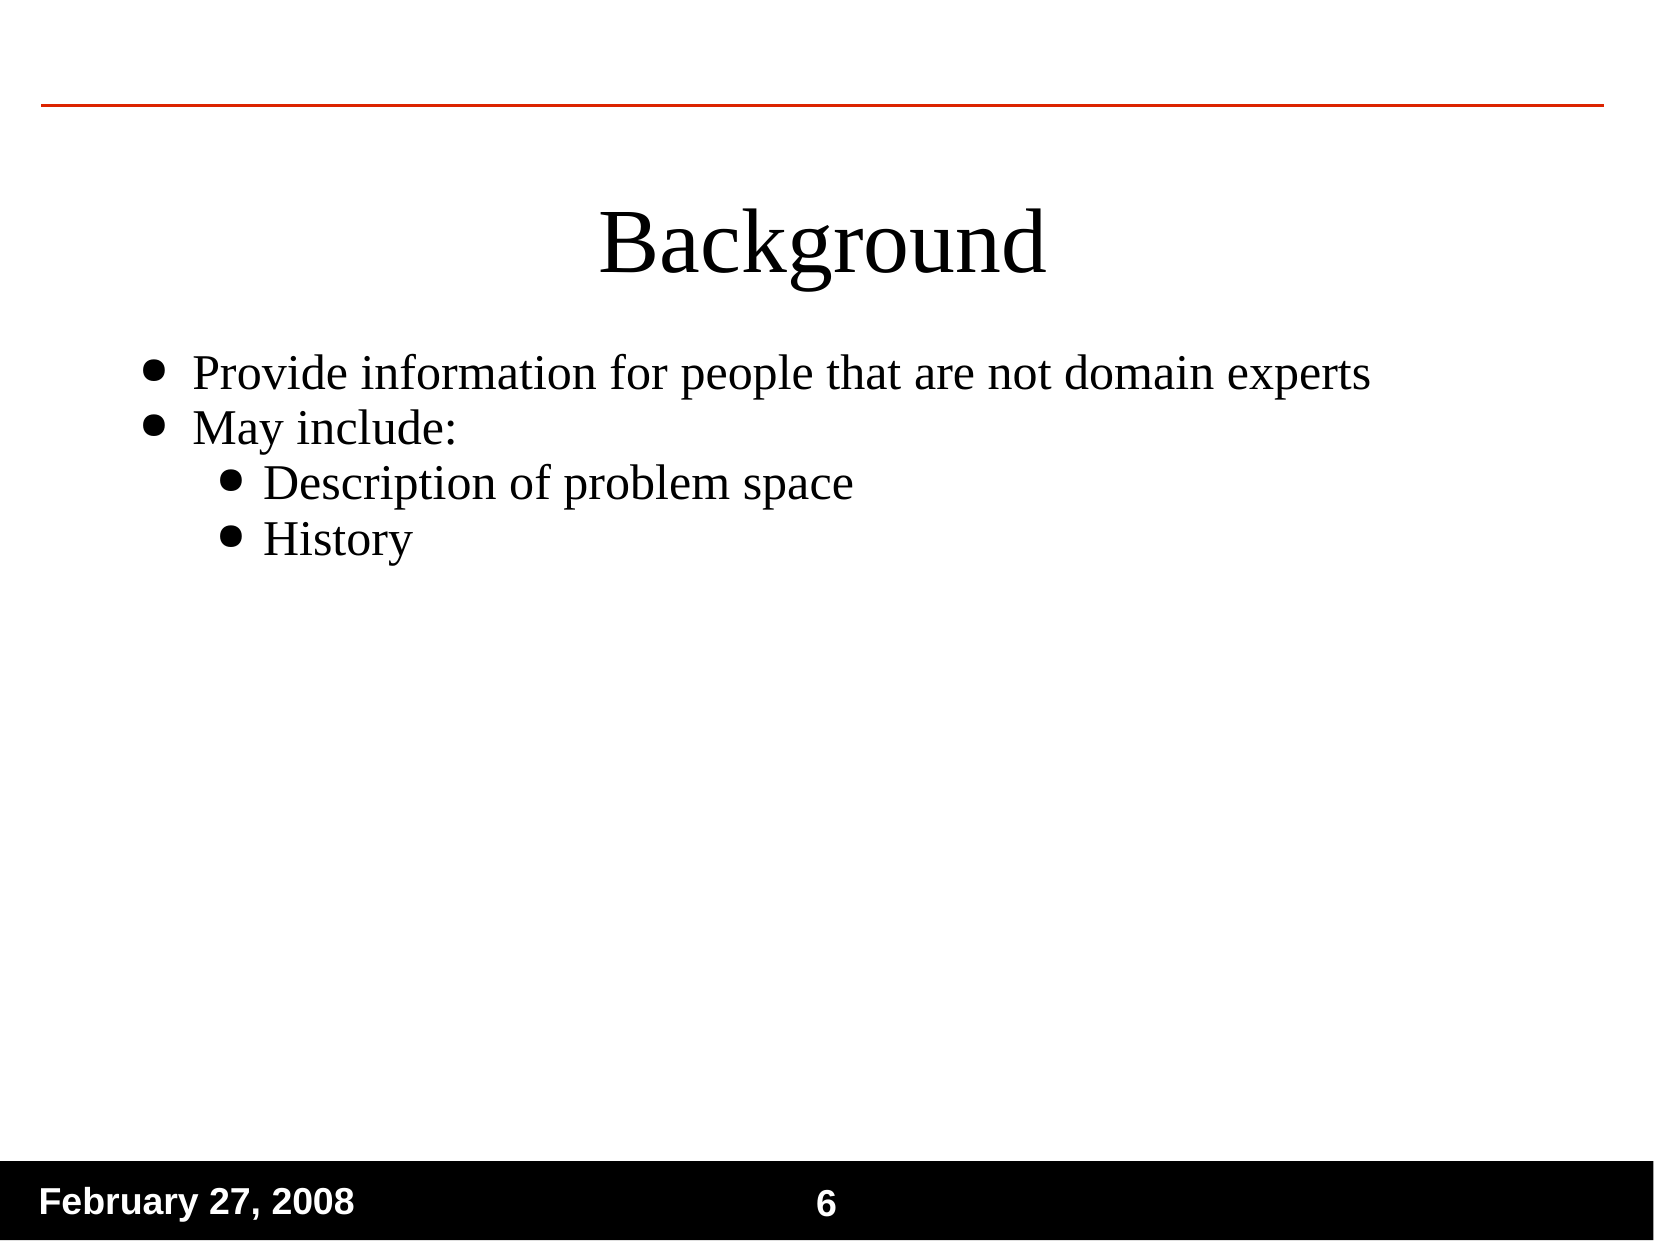

# Background
Provide information for people that are not domain experts
May include:
Description of problem space
History